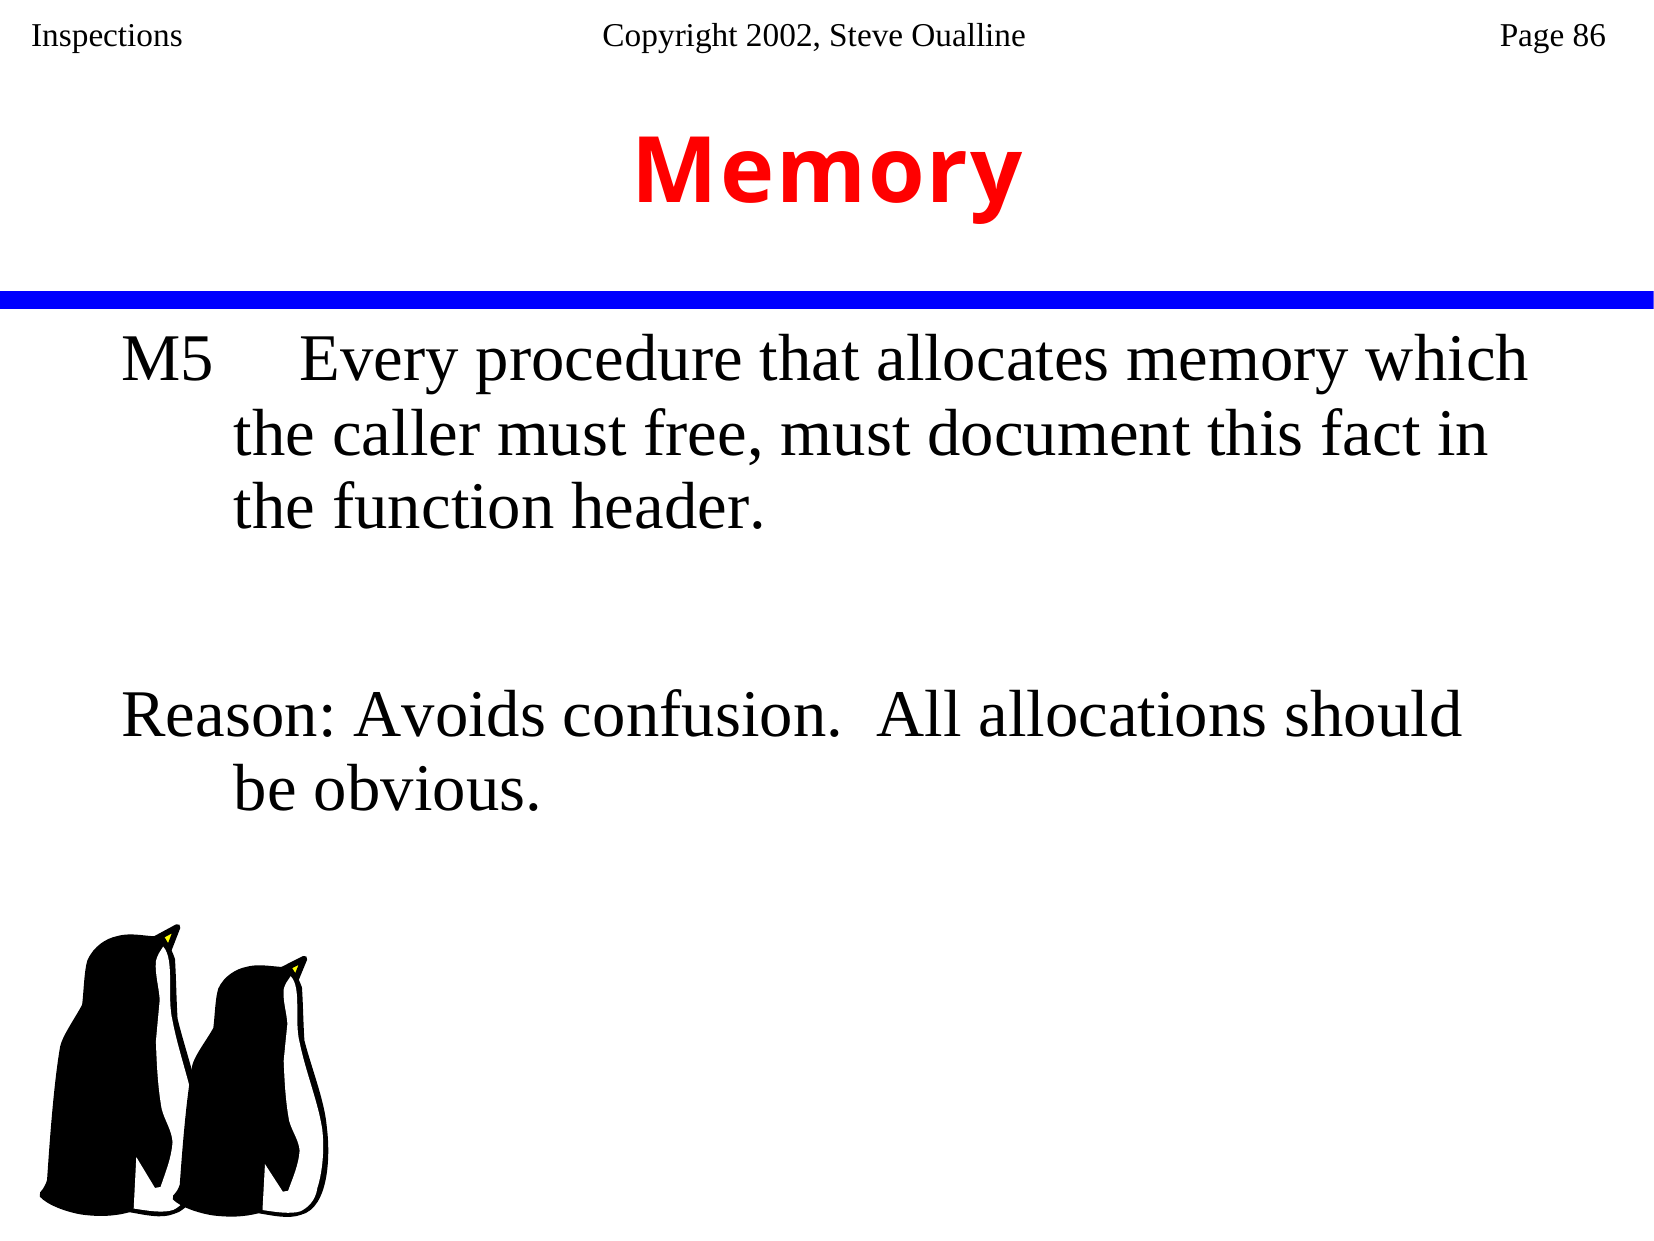

# Memory
M5	Every procedure that allocates memory which the caller must free, must document this fact in the function header.
Reason: Avoids confusion. All allocations should be obvious.